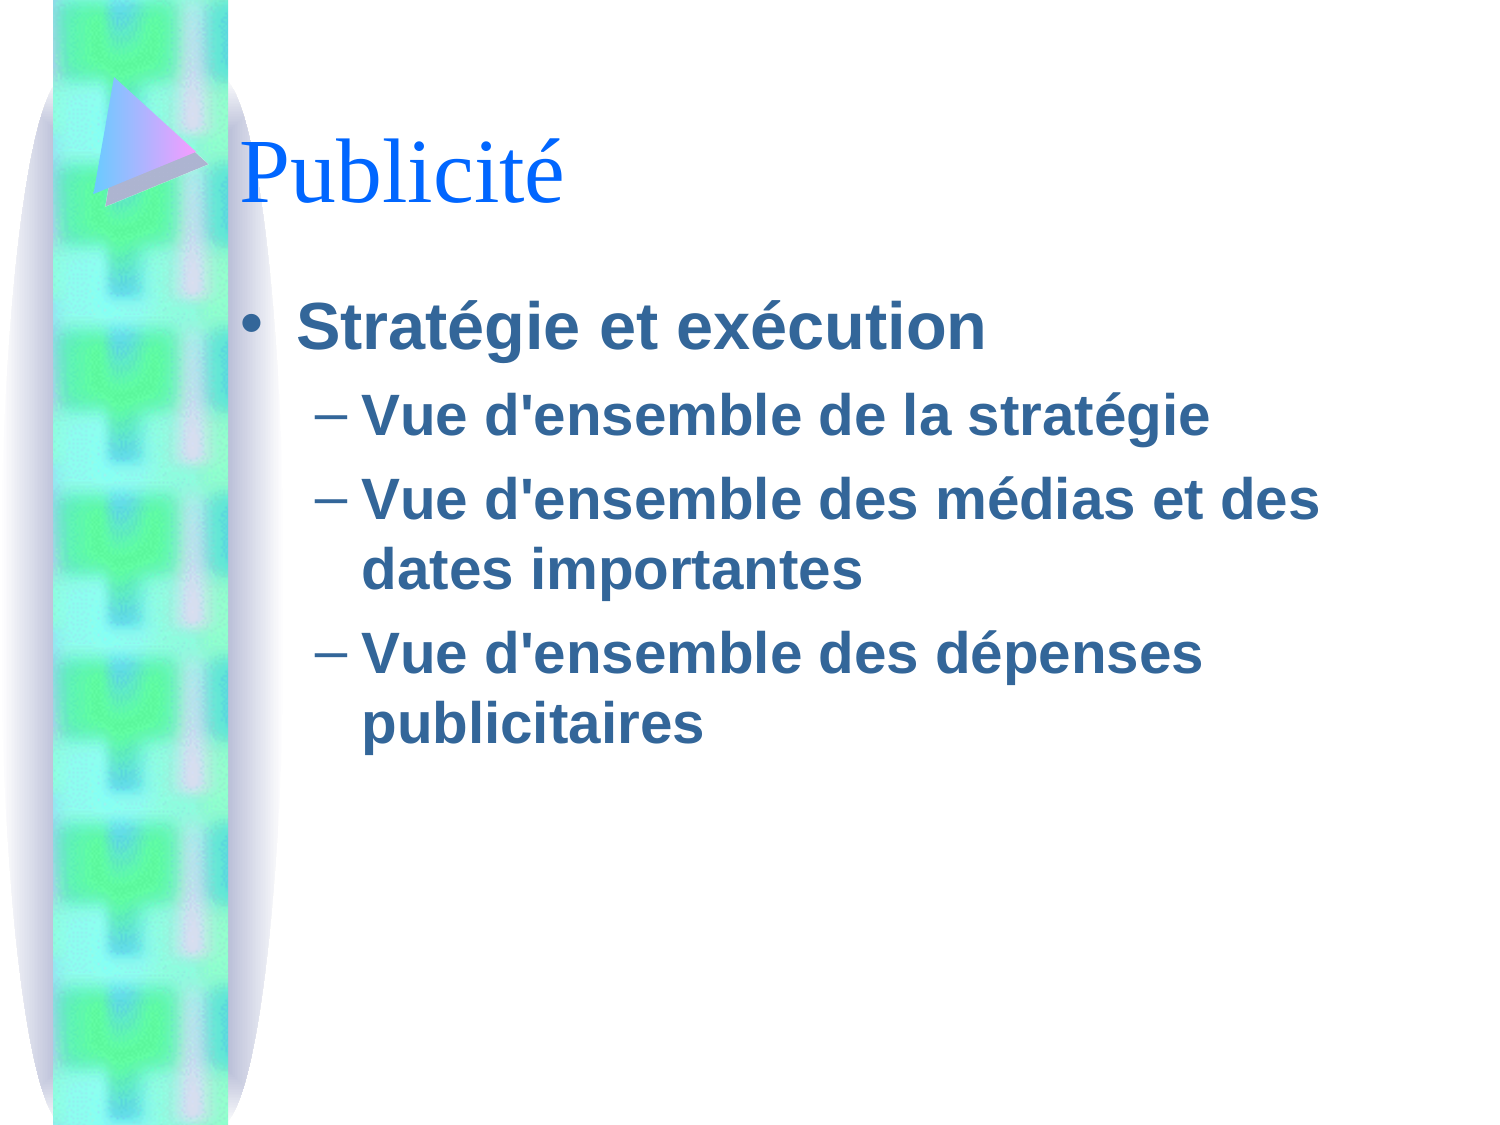

# Publicité
Stratégie et exécution
Vue d'ensemble de la stratégie
Vue d'ensemble des médias et des dates importantes
Vue d'ensemble des dépenses publicitaires